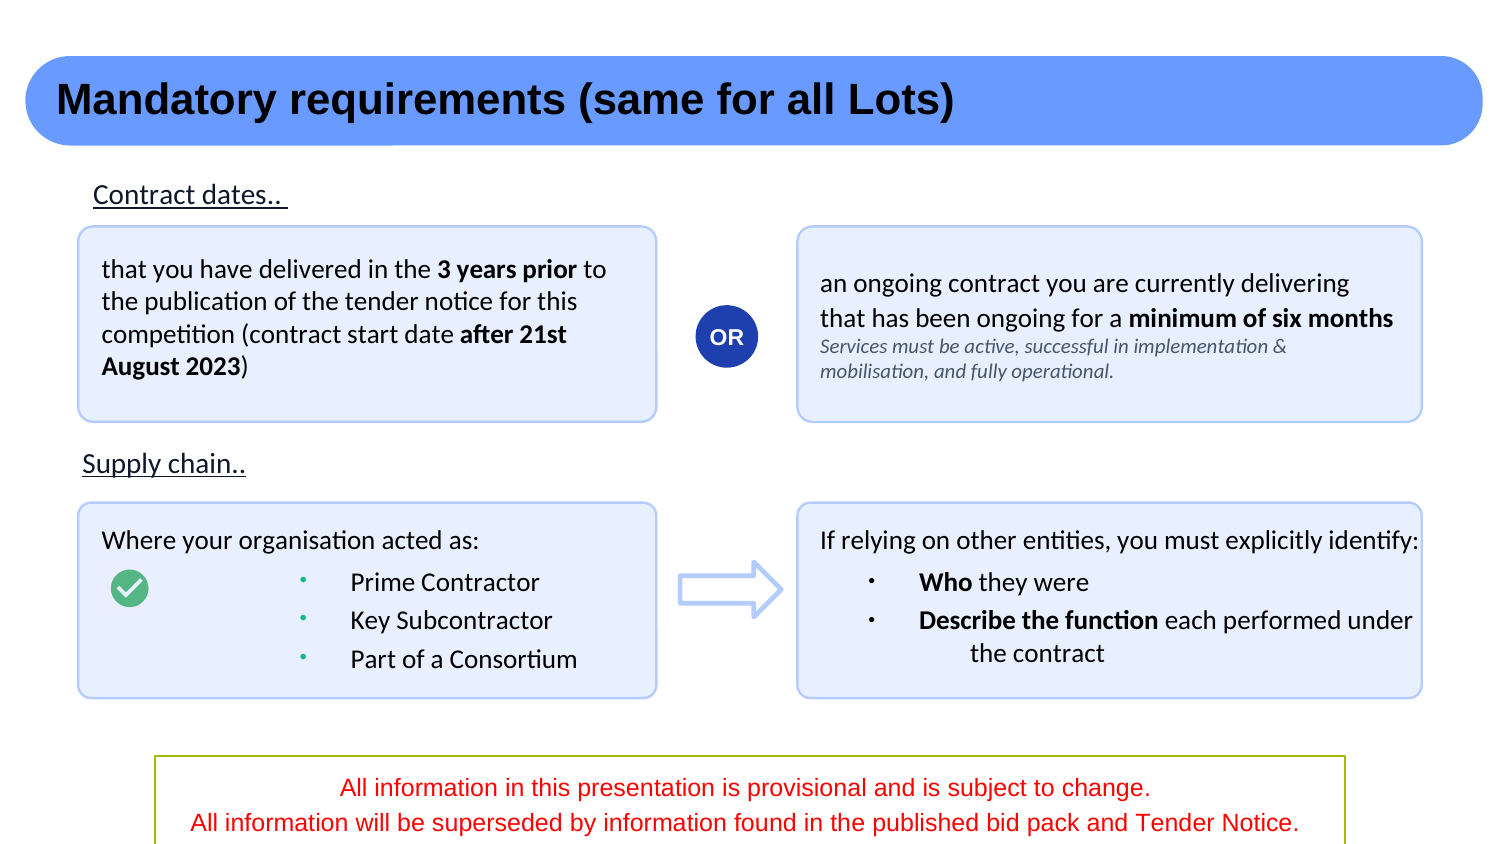

# Mandatory requirements (same for all Lots)
Contract dates..
an ongoing contract you are currently delivering that has been ongoing for a minimum of six months
Services must be active, successful in implementation & mobilisation, and fully operational.
that you have delivered in the 3 years prior to the publication of the tender notice for this competition (contract start date after 21st August 2023)
OR
Where your organisation acted as:
Prime Contractor
Key Subcontractor
Part of a Consortium
If relying on other entities, you must explicitly identify:
Who they were
Describe the function each performed under the contract
Supply chain..
All information in this presentation is provisional and is subject to change.
All information will be superseded by information found in the published bid pack and Tender Notice.